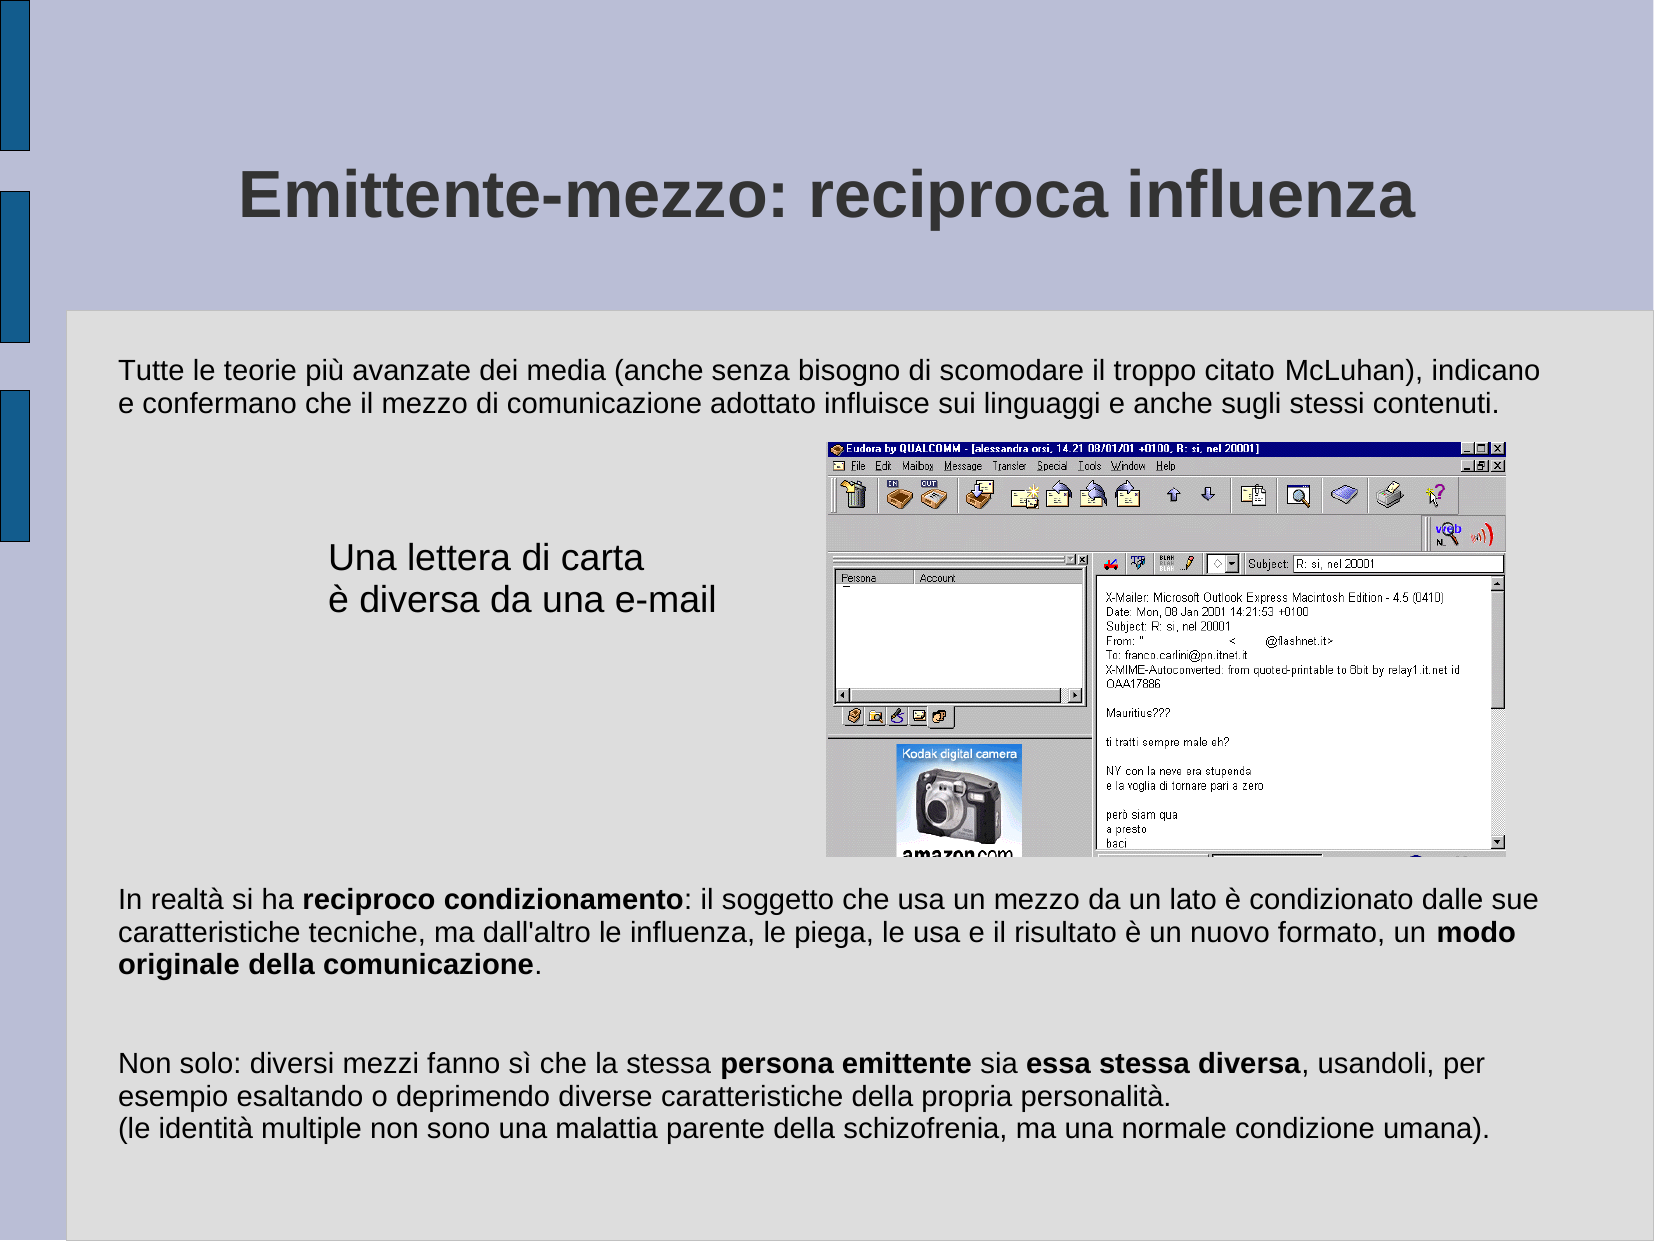

# Emittente-mezzo: reciproca influenza
Tutte le teorie più avanzate dei media (anche senza bisogno di scomodare il troppo citato McLuhan), indicano e confermano che il mezzo di comunicazione adottato influisce sui linguaggi e anche sugli stessi contenuti.
 Una lettera di carta
 è diversa da una e-mail
In realtà si ha reciproco condizionamento: il soggetto che usa un mezzo da un lato è condizionato dalle sue caratteristiche tecniche, ma dall'altro le influenza, le piega, le usa e il risultato è un nuovo formato, un modo originale della comunicazione.
Non solo: diversi mezzi fanno sì che la stessa persona emittente sia essa stessa diversa, usandoli, per esempio esaltando o deprimendo diverse caratteristiche della propria personalità.
(le identità multiple non sono una malattia parente della schizofrenia, ma una normale condizione umana).